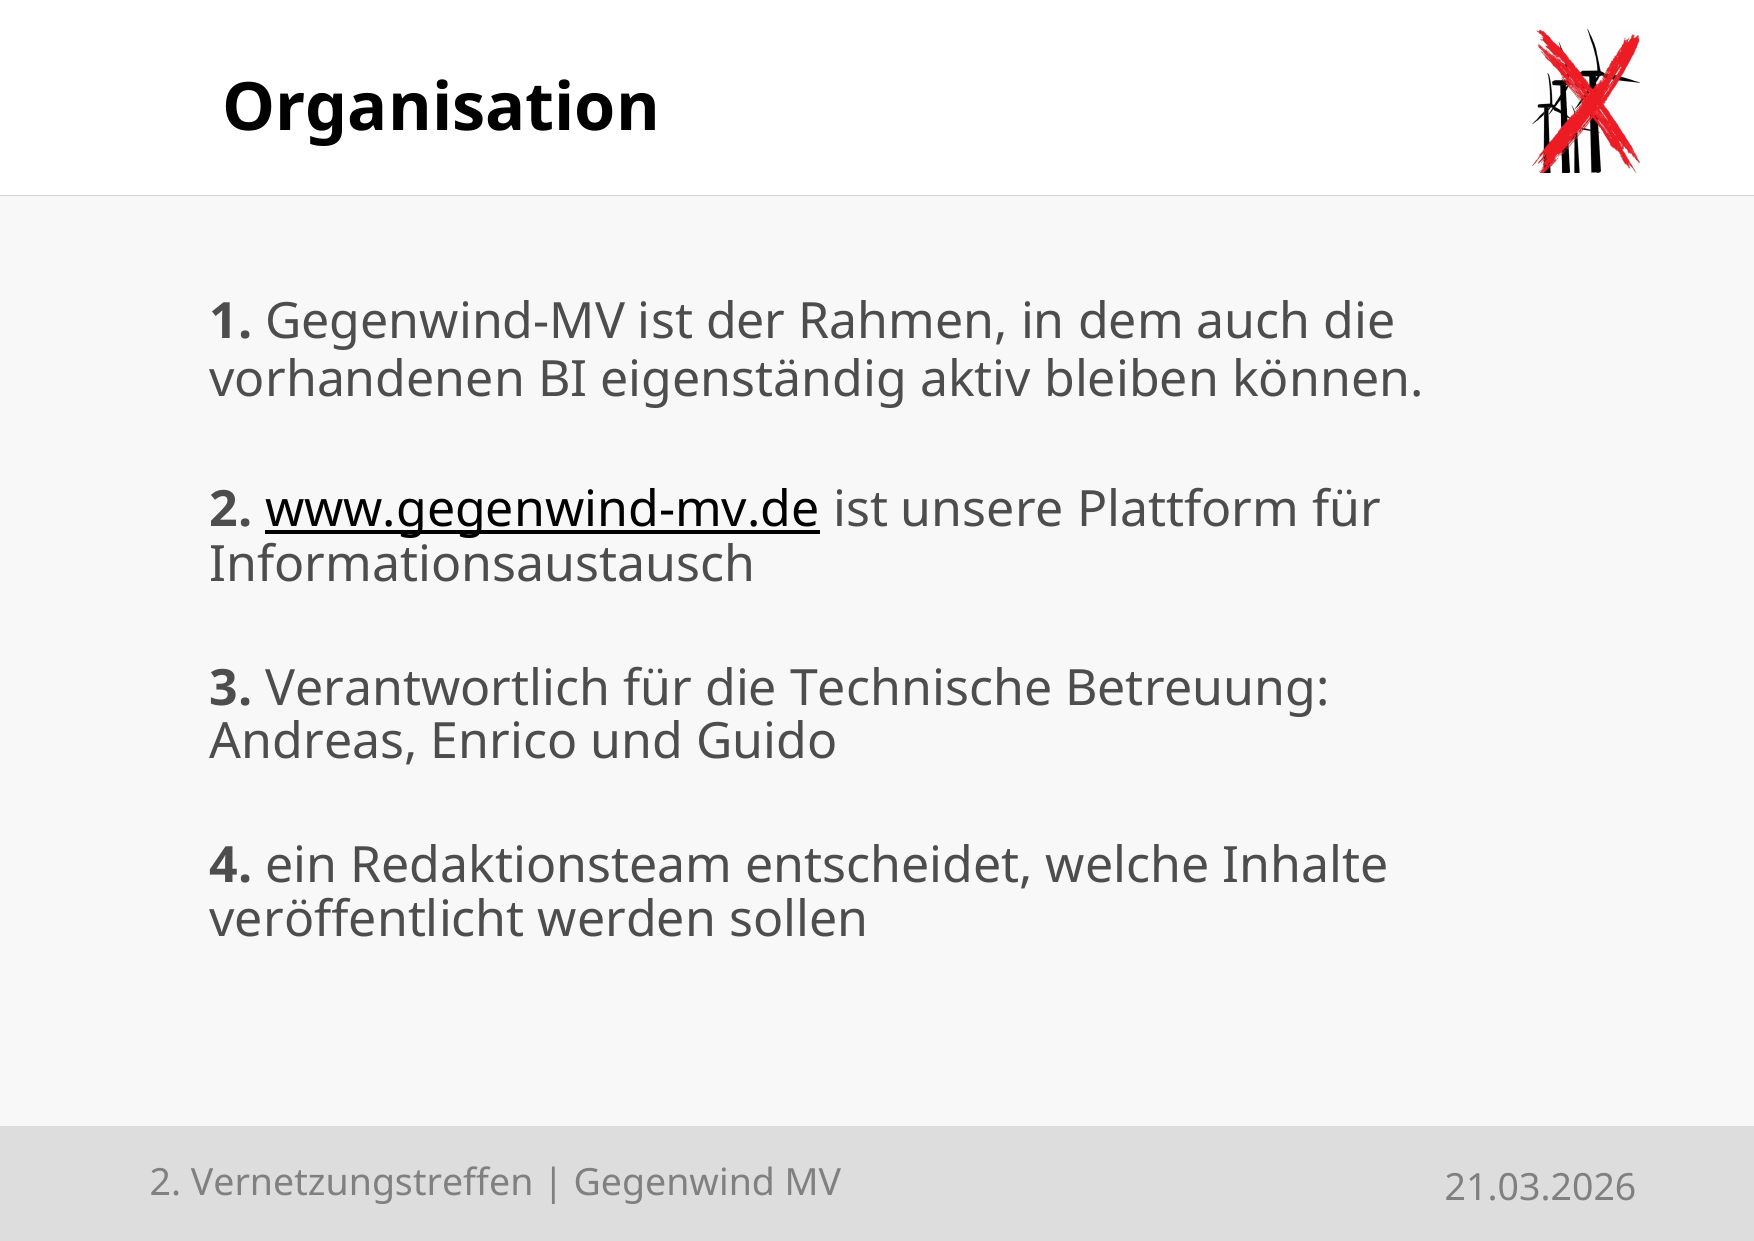

Organisation
# 1. Gegenwind-MV ist der Rahmen, in dem auch die vorhandenen BI eigenständig aktiv bleiben können.
	2. www.gegenwind-mv.de ist unsere Plattform für
	Informationsaustausch
	3. Verantwortlich für die Technische Betreuung:
	Andreas, Enrico und Guido
	4. ein Redaktionsteam entscheidet, welche Inhalte
	veröffentlicht werden sollen
2. Vernetzungstreffen | Gegenwind MV
21.03.2026